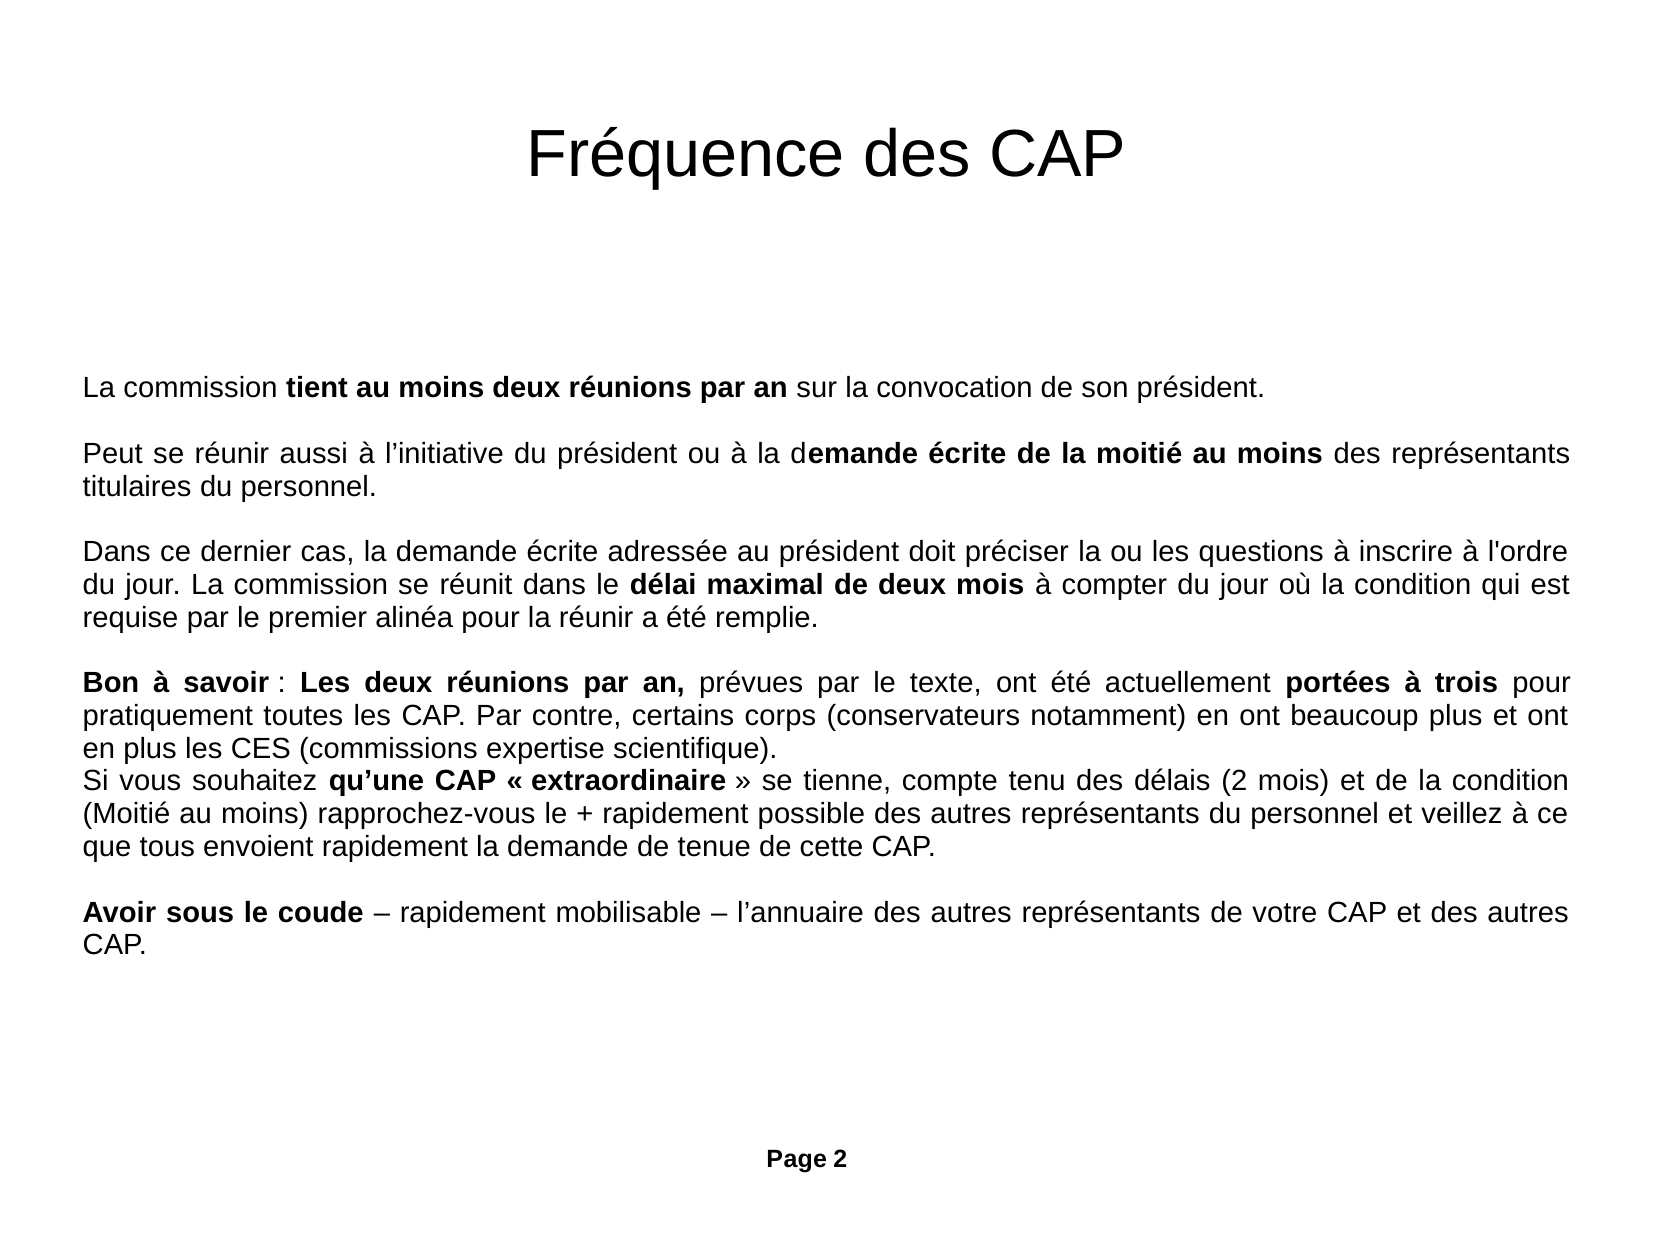

# Fréquence des CAP
La commission tient au moins deux réunions par an sur la convocation de son président.
Peut se réunir aussi à l’initiative du président ou à la demande écrite de la moitié au moins des représentants titulaires du personnel.
Dans ce dernier cas, la demande écrite adressée au président doit préciser la ou les questions à inscrire à l'ordre du jour. La commission se réunit dans le délai maximal de deux mois à compter du jour où la condition qui est requise par le premier alinéa pour la réunir a été remplie.
Bon à savoir : Les deux réunions par an, prévues par le texte, ont été actuellement portées à trois pour pratiquement toutes les CAP. Par contre, certains corps (conservateurs notamment) en ont beaucoup plus et ont en plus les CES (commissions expertise scientifique).
Si vous souhaitez qu’une CAP « extraordinaire » se tienne, compte tenu des délais (2 mois) et de la condition (Moitié au moins) rapprochez-vous le + rapidement possible des autres représentants du personnel et veillez à ce que tous envoient rapidement la demande de tenue de cette CAP.
Avoir sous le coude – rapidement mobilisable – l’annuaire des autres représentants de votre CAP et des autres CAP.